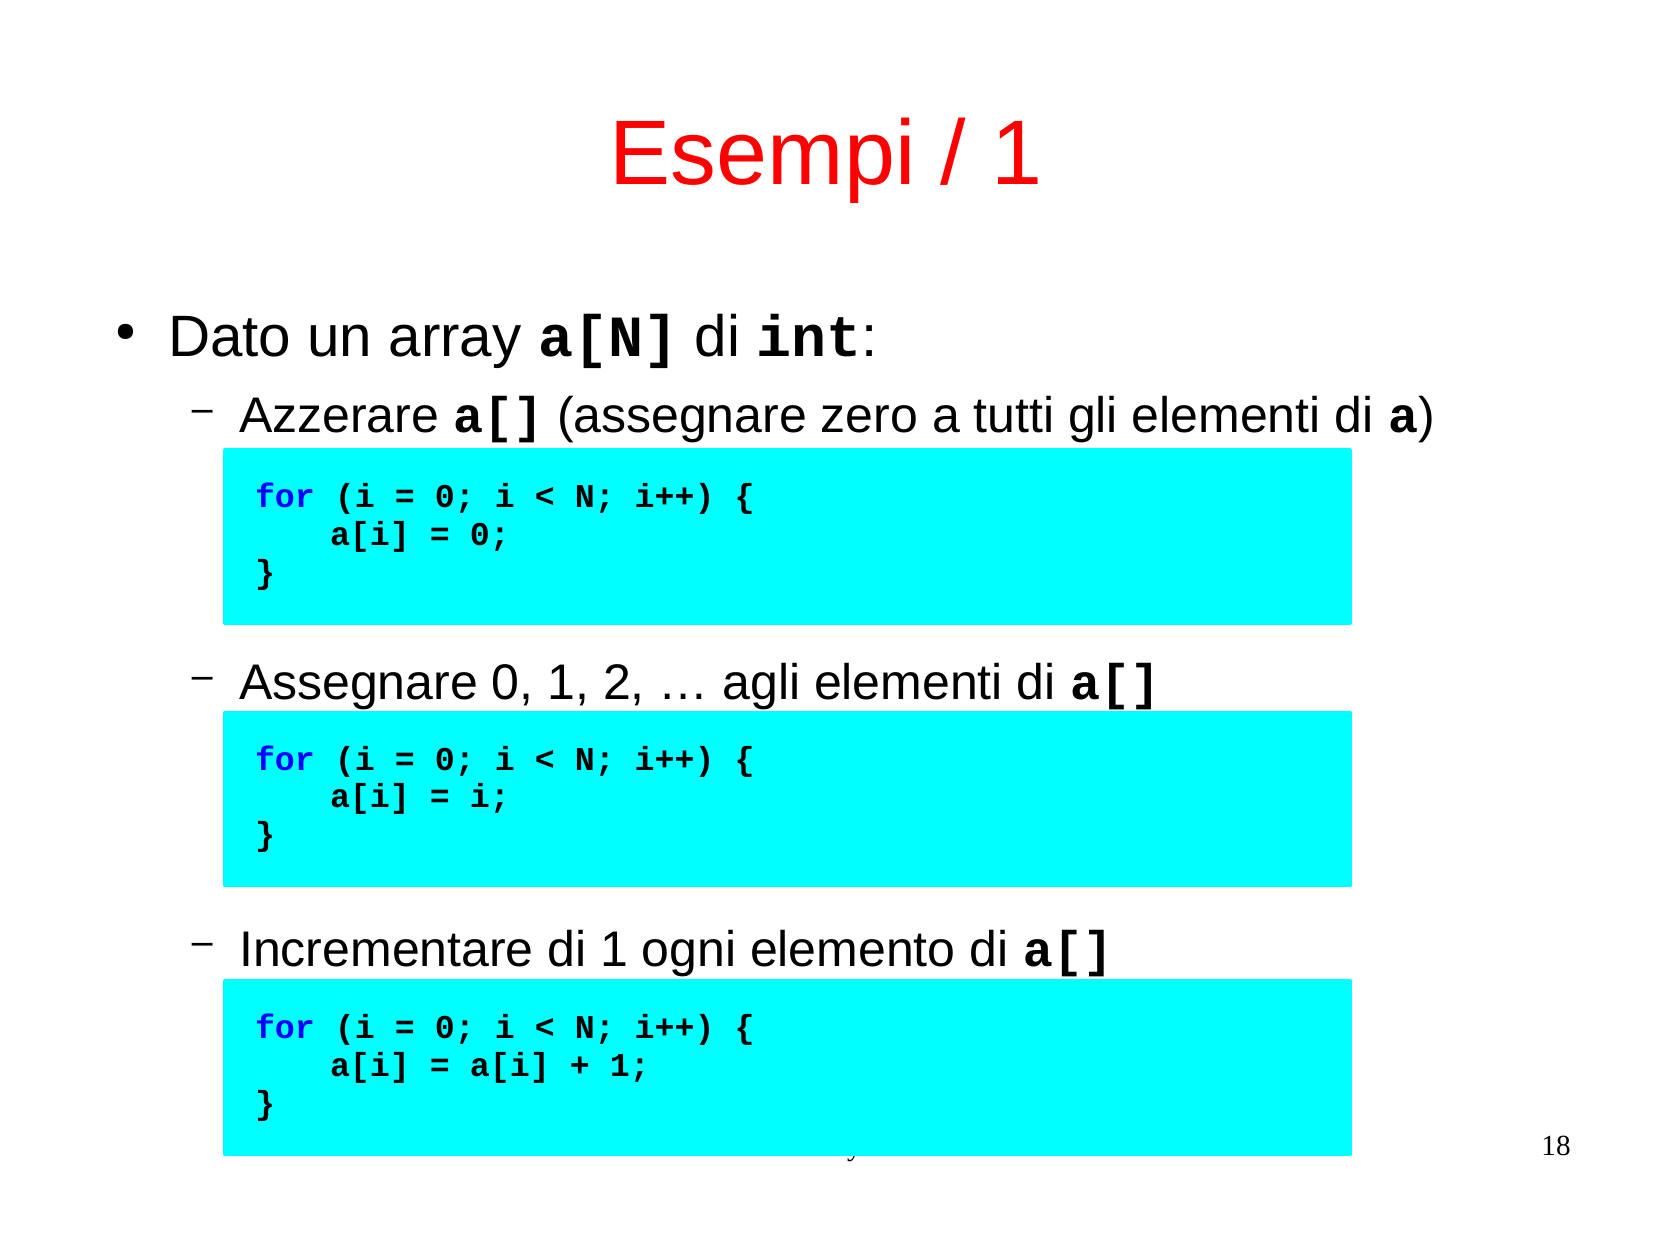

# Esempi / 1
Dato un array a[N] di int:
Azzerare a[] (assegnare zero a tutti gli elementi di a)
Assegnare 0, 1, 2, … agli elementi di a[]
Incrementare di 1 ogni elemento di a[]
for (i = 0; i < N; i++) {
	a[i] = 0;
}
for (i = 0; i < N; i++) {
	a[i] = i;
}
for (i = 0; i < N; i++) {
	a[i] = a[i] + 1;
}
Array
18